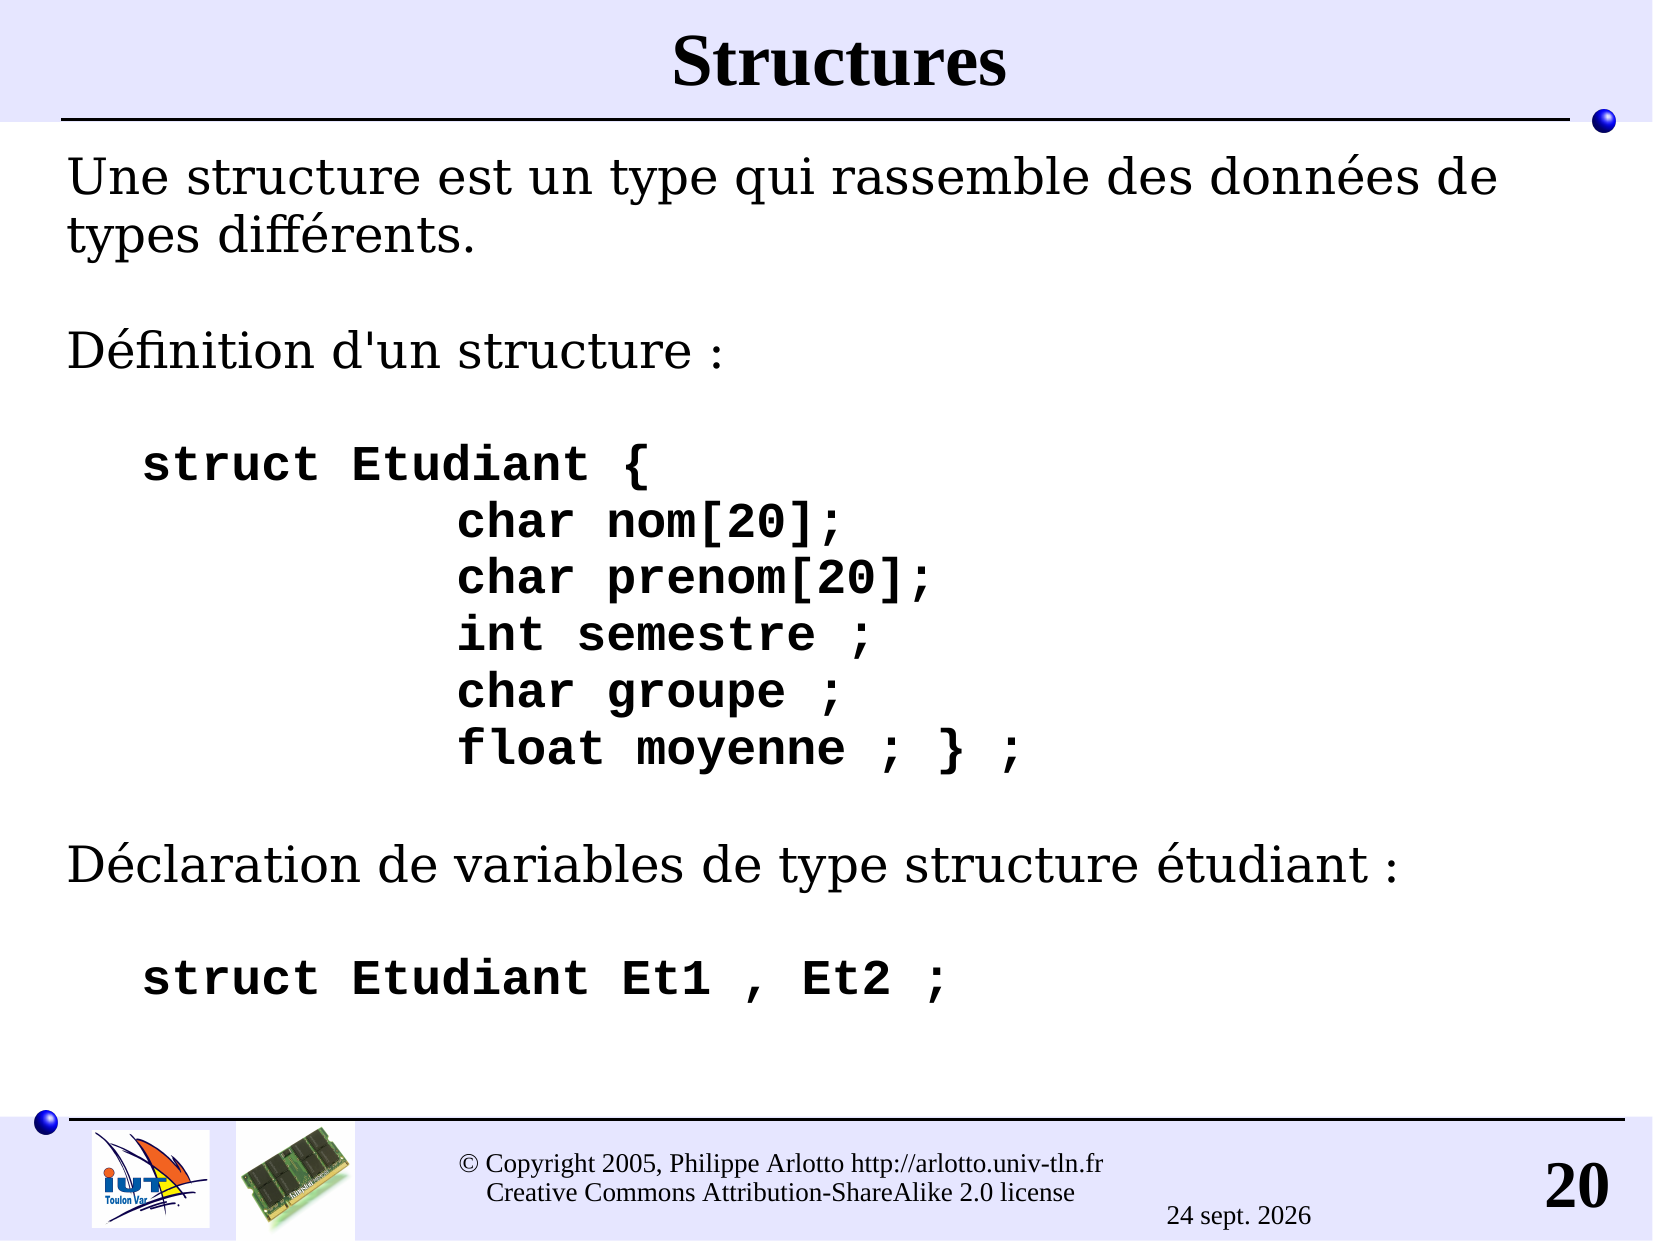

# Structures
Une structure est un type qui rassemble des données de
types différents.
Définition d'un structure :
	struct Etudiant {
 char nom[20];
 char prenom[20];
 int semestre ;
 char groupe ;
 float moyenne ; } ;
Déclaration de variables de type structure étudiant :
	struct Etudiant Et1 , Et2 ;